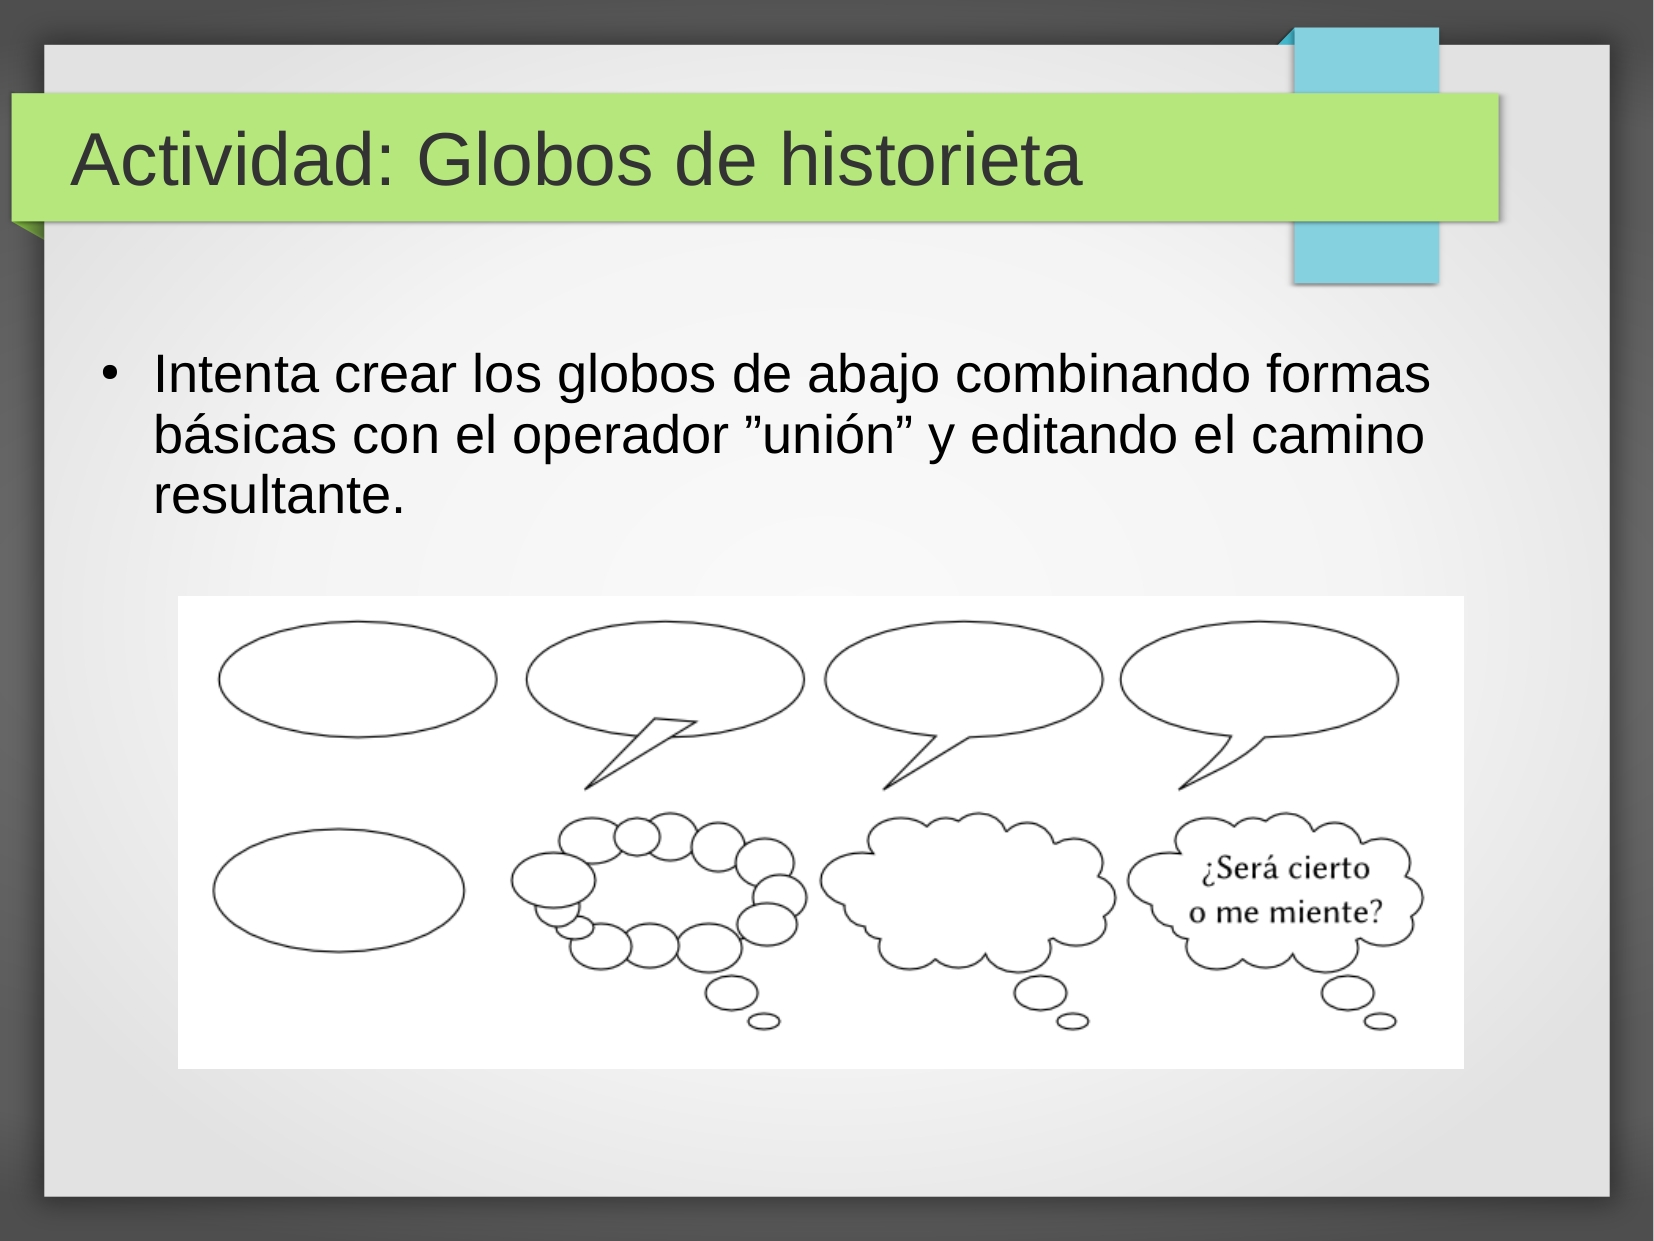

# Actividad: Globos de historieta
Intenta crear los globos de abajo combinando formas básicas con el operador ”unión” y editando el camino resultante.